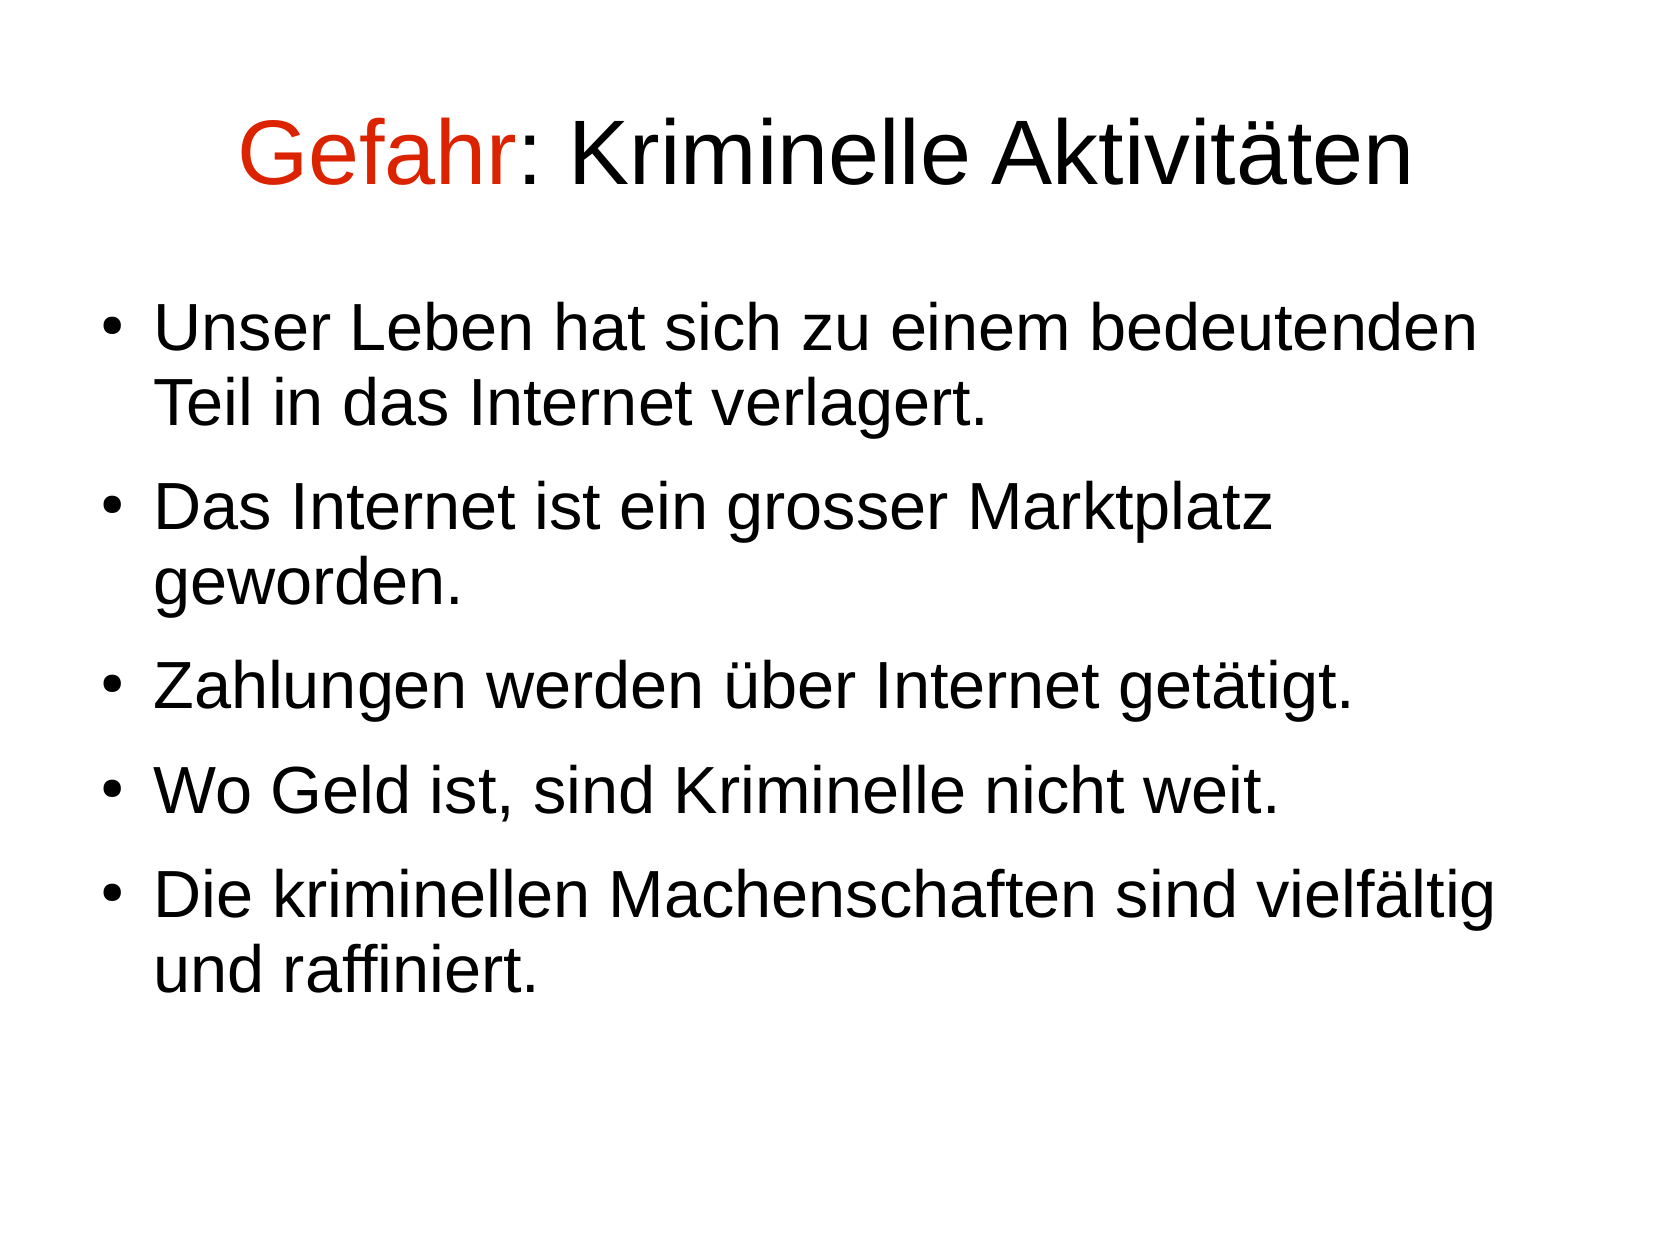

# Gefahr: Kriminelle Aktivitäten
Unser Leben hat sich zu einem bedeutenden Teil in das Internet verlagert.
Das Internet ist ein grosser Marktplatz geworden.
Zahlungen werden über Internet getätigt.
Wo Geld ist, sind Kriminelle nicht weit.
Die kriminellen Machenschaften sind vielfältig und raffiniert.